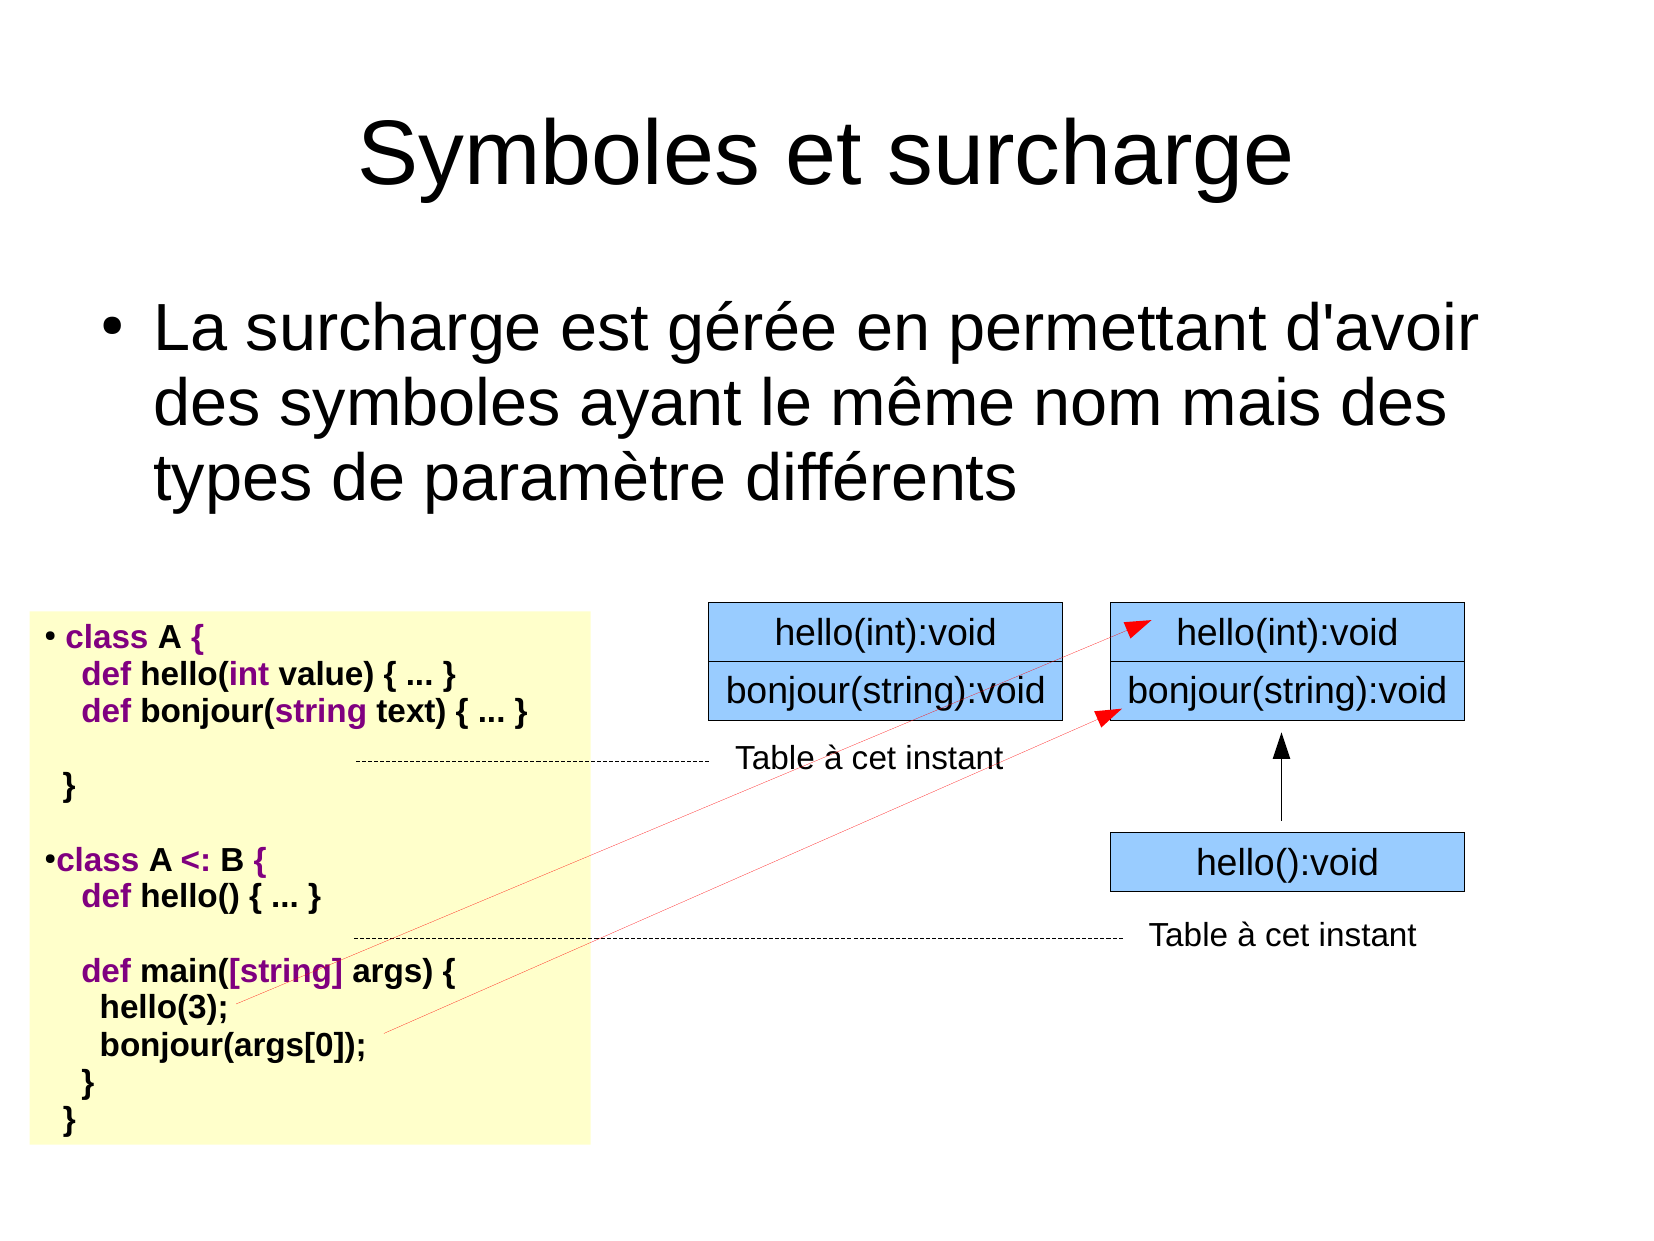

# Symboles et surcharge
La surcharge est gérée en permettant d'avoir des symboles ayant le même nom mais des types de paramètre différents
hello(int):void
hello(int):void
 class A {
 def hello(int value) { ... }
 def bonjour(string text) { ... }
 }
class A <: B {
 def hello() { ... }
 def main([string] args) {
 hello(3);
 bonjour(args[0]);
 }
 }
bonjour(string):void
bonjour(string):void
Table à cet instant
hello():void
Table à cet instant